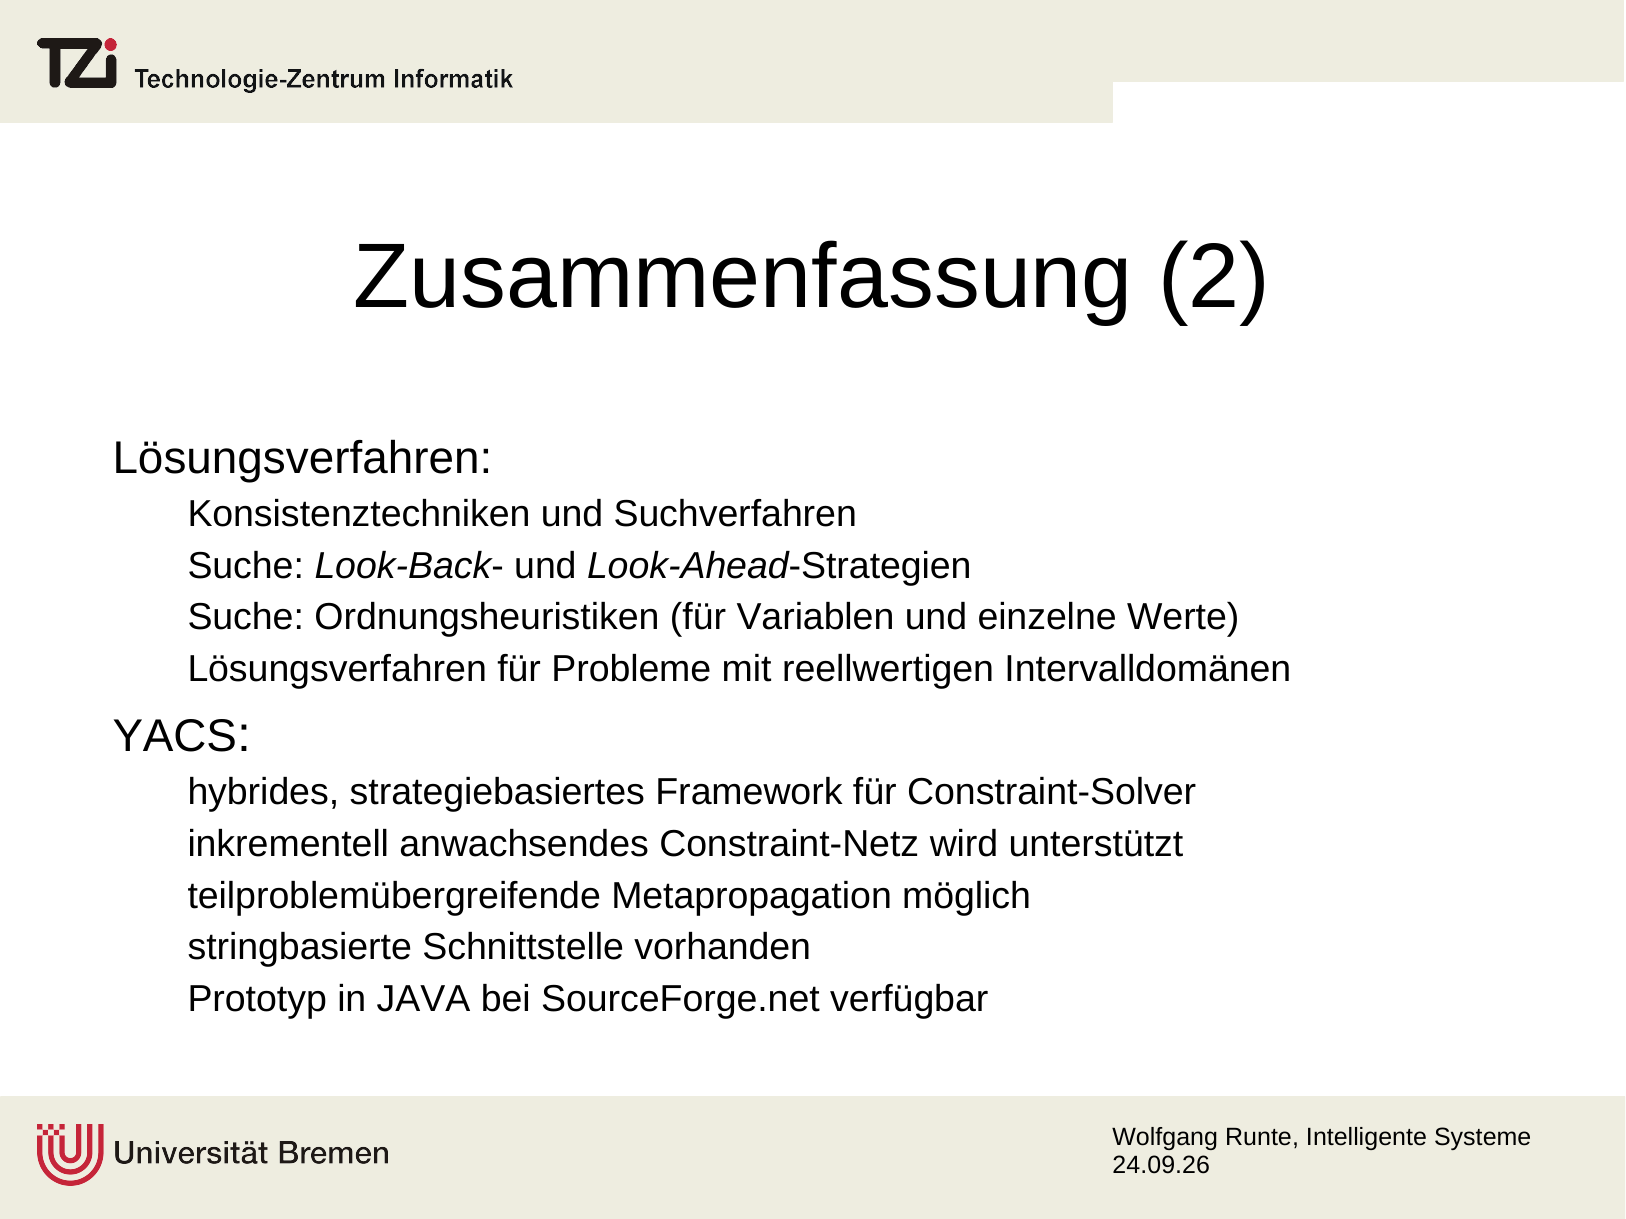

# Zusammenfassung (2)
Lösungsverfahren:
Konsistenztechniken und Suchverfahren
Suche: Look-Back- und Look-Ahead-Strategien
Suche: Ordnungsheuristiken (für Variablen und einzelne Werte)
Lösungsverfahren für Probleme mit reellwertigen Intervalldomänen
YACS:
hybrides, strategiebasiertes Framework für Constraint-Solver
inkrementell anwachsendes Constraint-Netz wird unterstützt
teilproblemübergreifende Metapropagation möglich
stringbasierte Schnittstelle vorhanden
Prototyp in JAVA bei SourceForge.net verfügbar